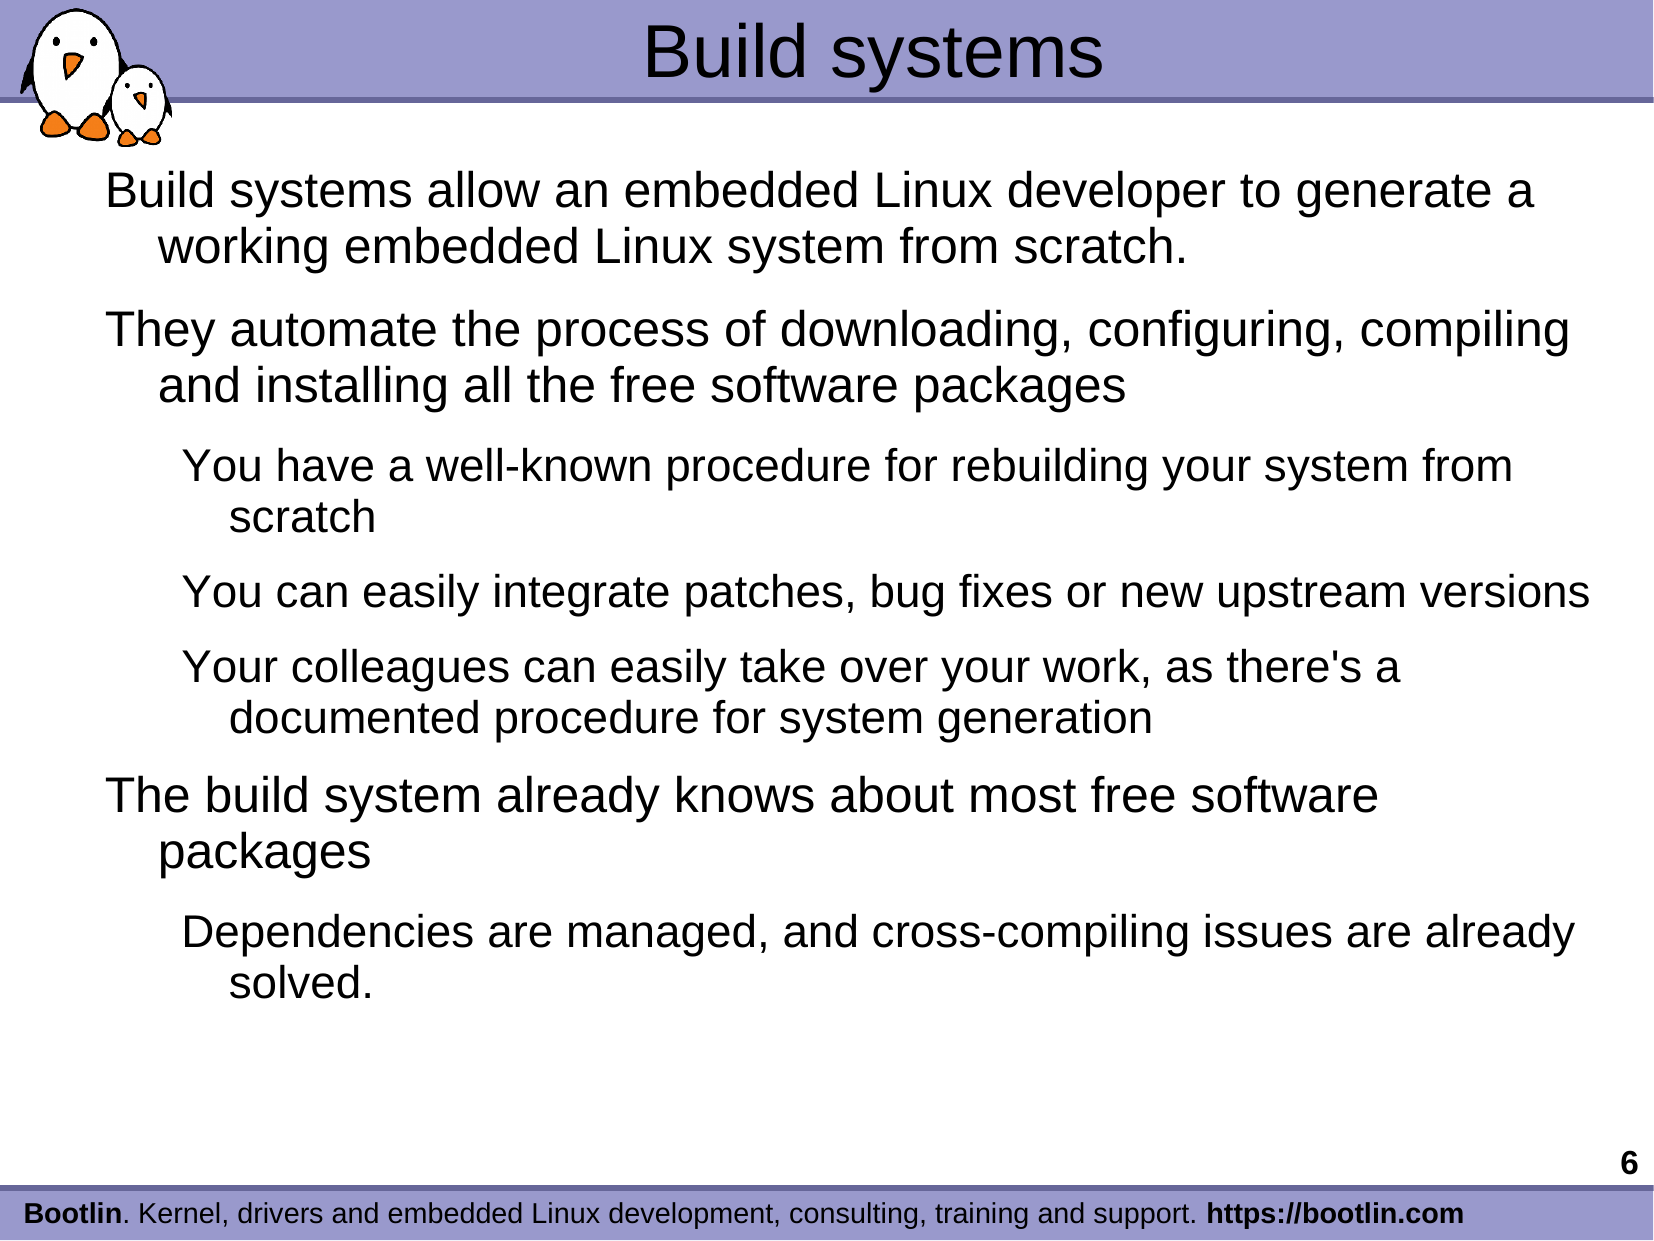

# Build systems
Build systems allow an embedded Linux developer to generate a working embedded Linux system from scratch.
They automate the process of downloading, configuring, compiling and installing all the free software packages
You have a well-known procedure for rebuilding your system from scratch
You can easily integrate patches, bug fixes or new upstream versions
Your colleagues can easily take over your work, as there's a documented procedure for system generation
The build system already knows about most free software packages
Dependencies are managed, and cross-compiling issues are already solved.